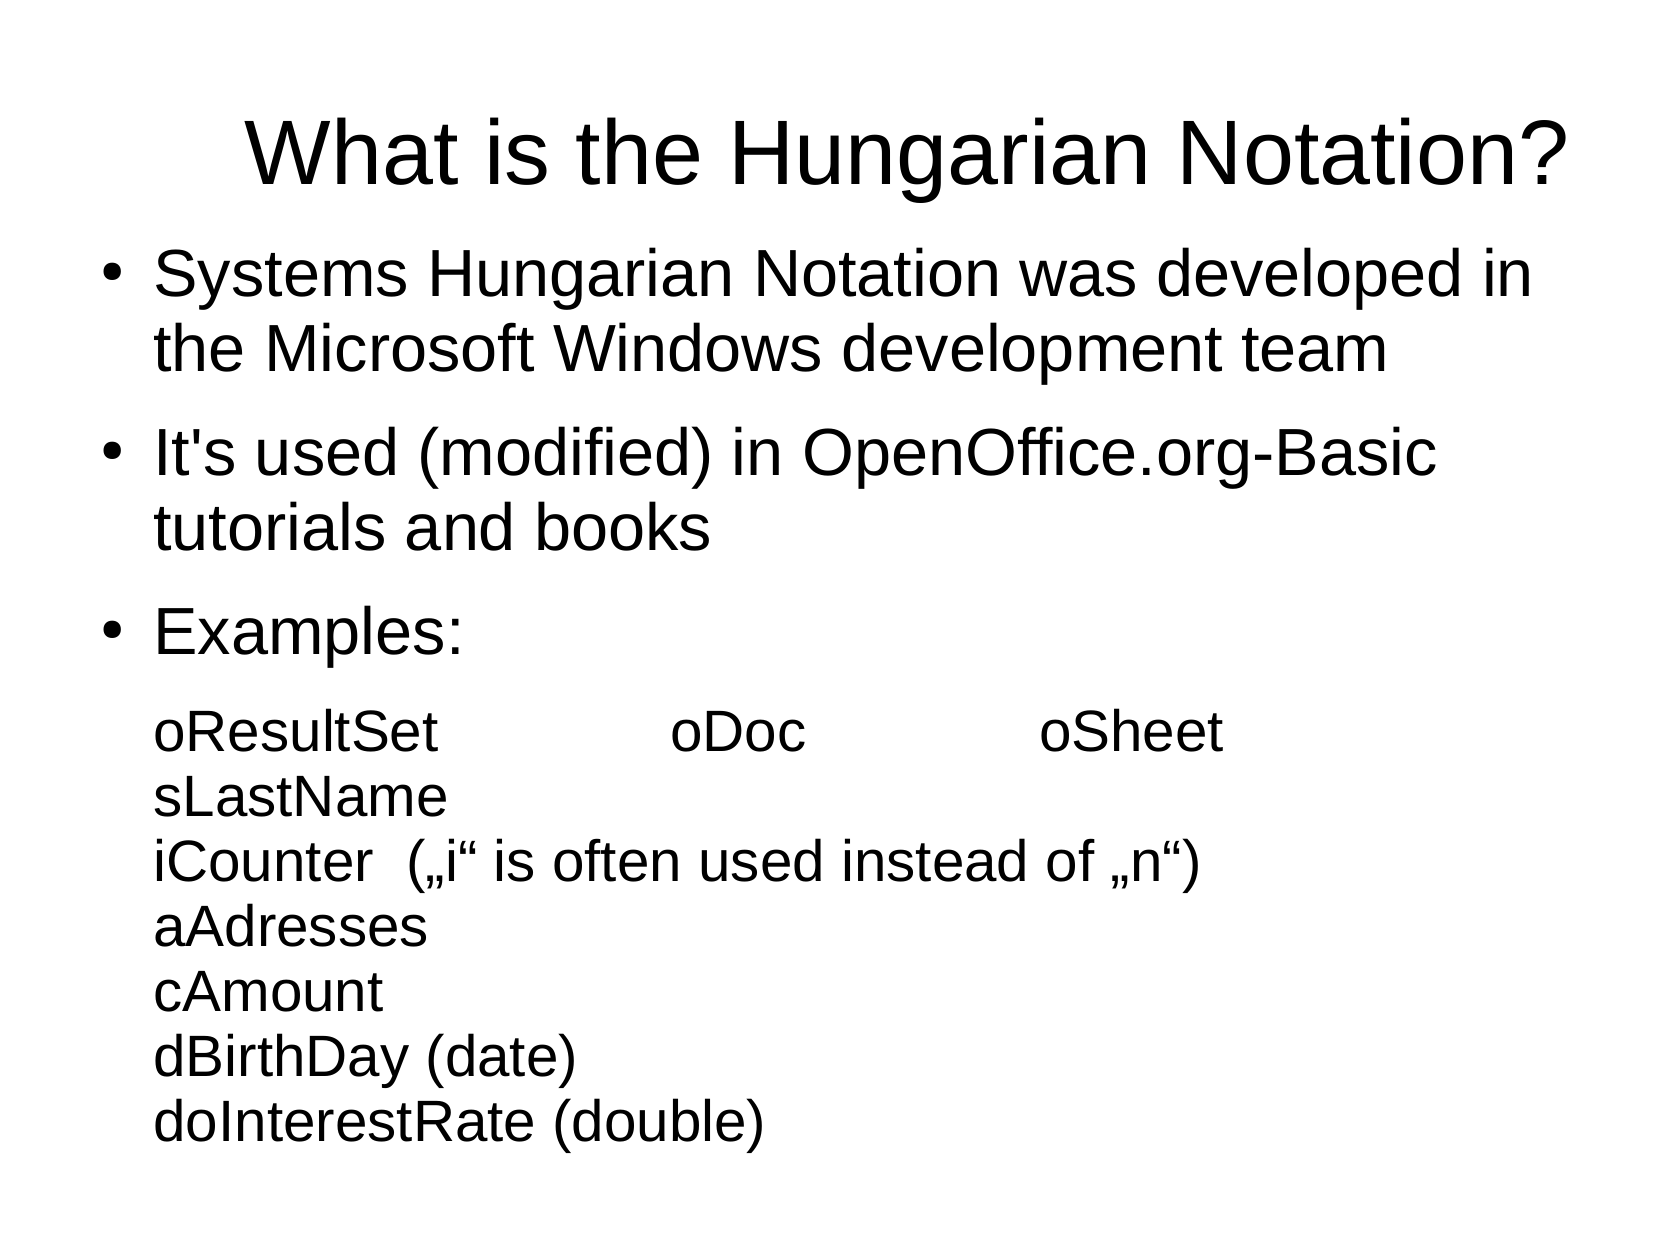

# What is the Hungarian Notation?
Systems Hungarian Notation was developed in the Microsoft Windows development team
It's used (modified) in OpenOffice.org-Basic tutorials and books
Examples:
oResultSet				oDoc				oSheet
sLastName
iCounter („i“ is often used instead of „n“)
aAdresses
cAmount
dBirthDay (date)
doInterestRate (double)